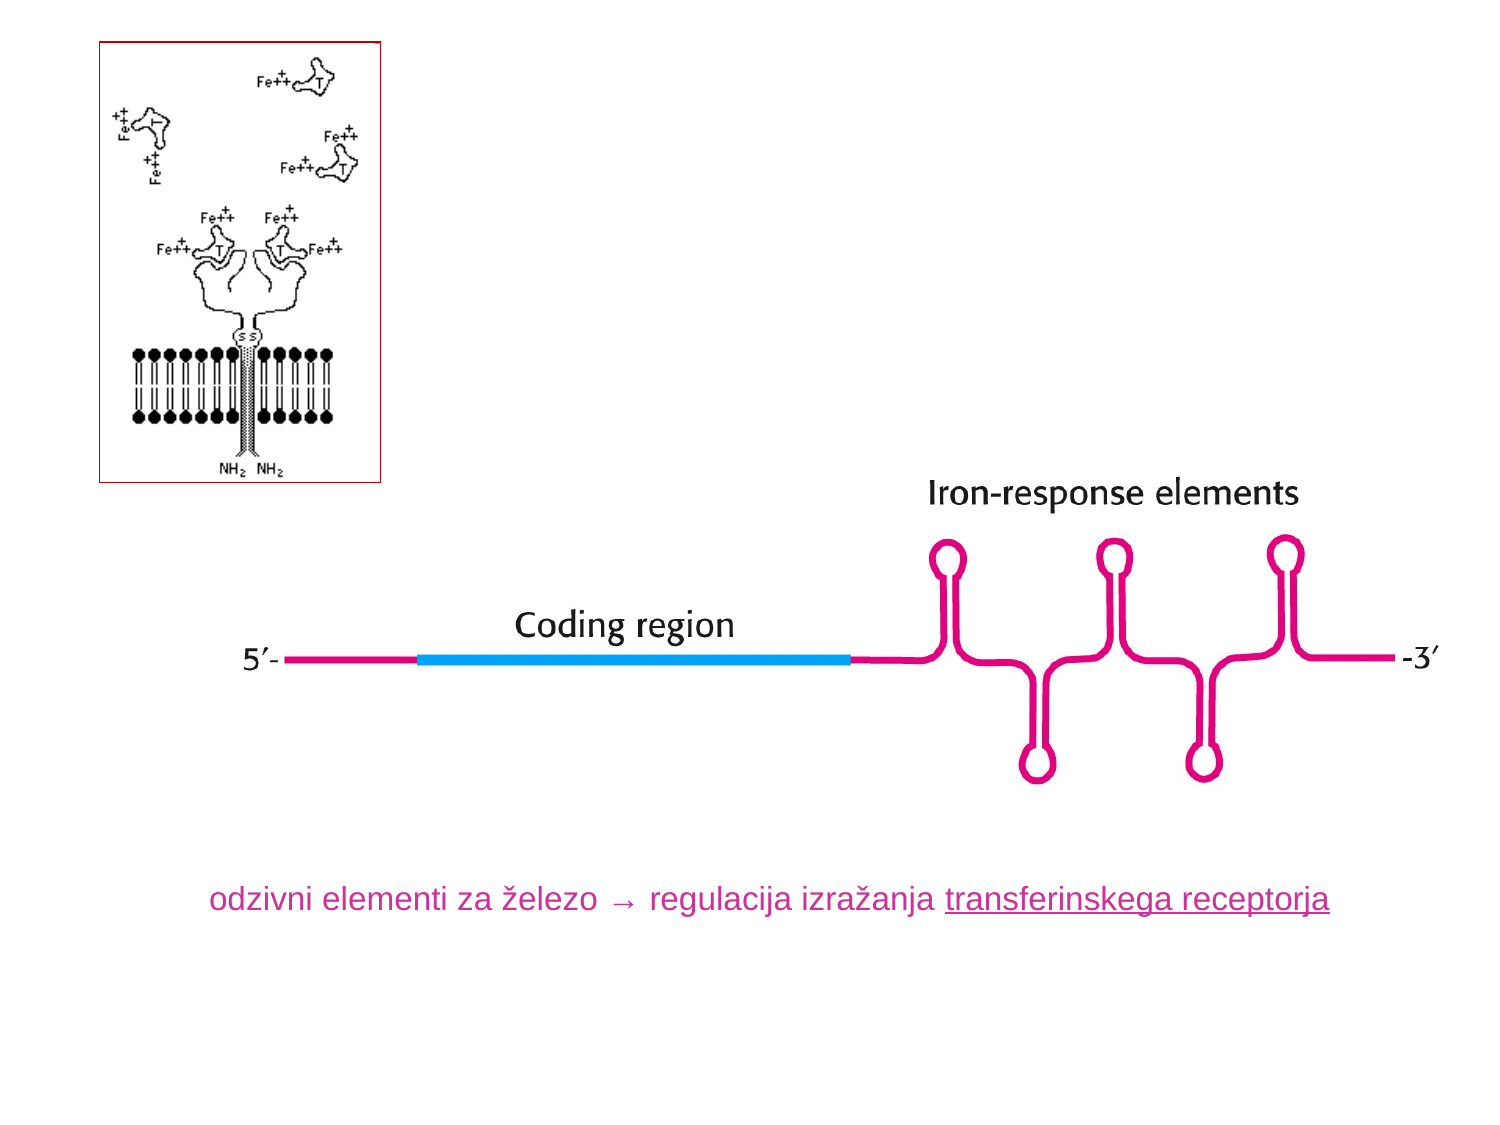

odzivni elementi za železo → regulacija izražanja transferinskega receptorja